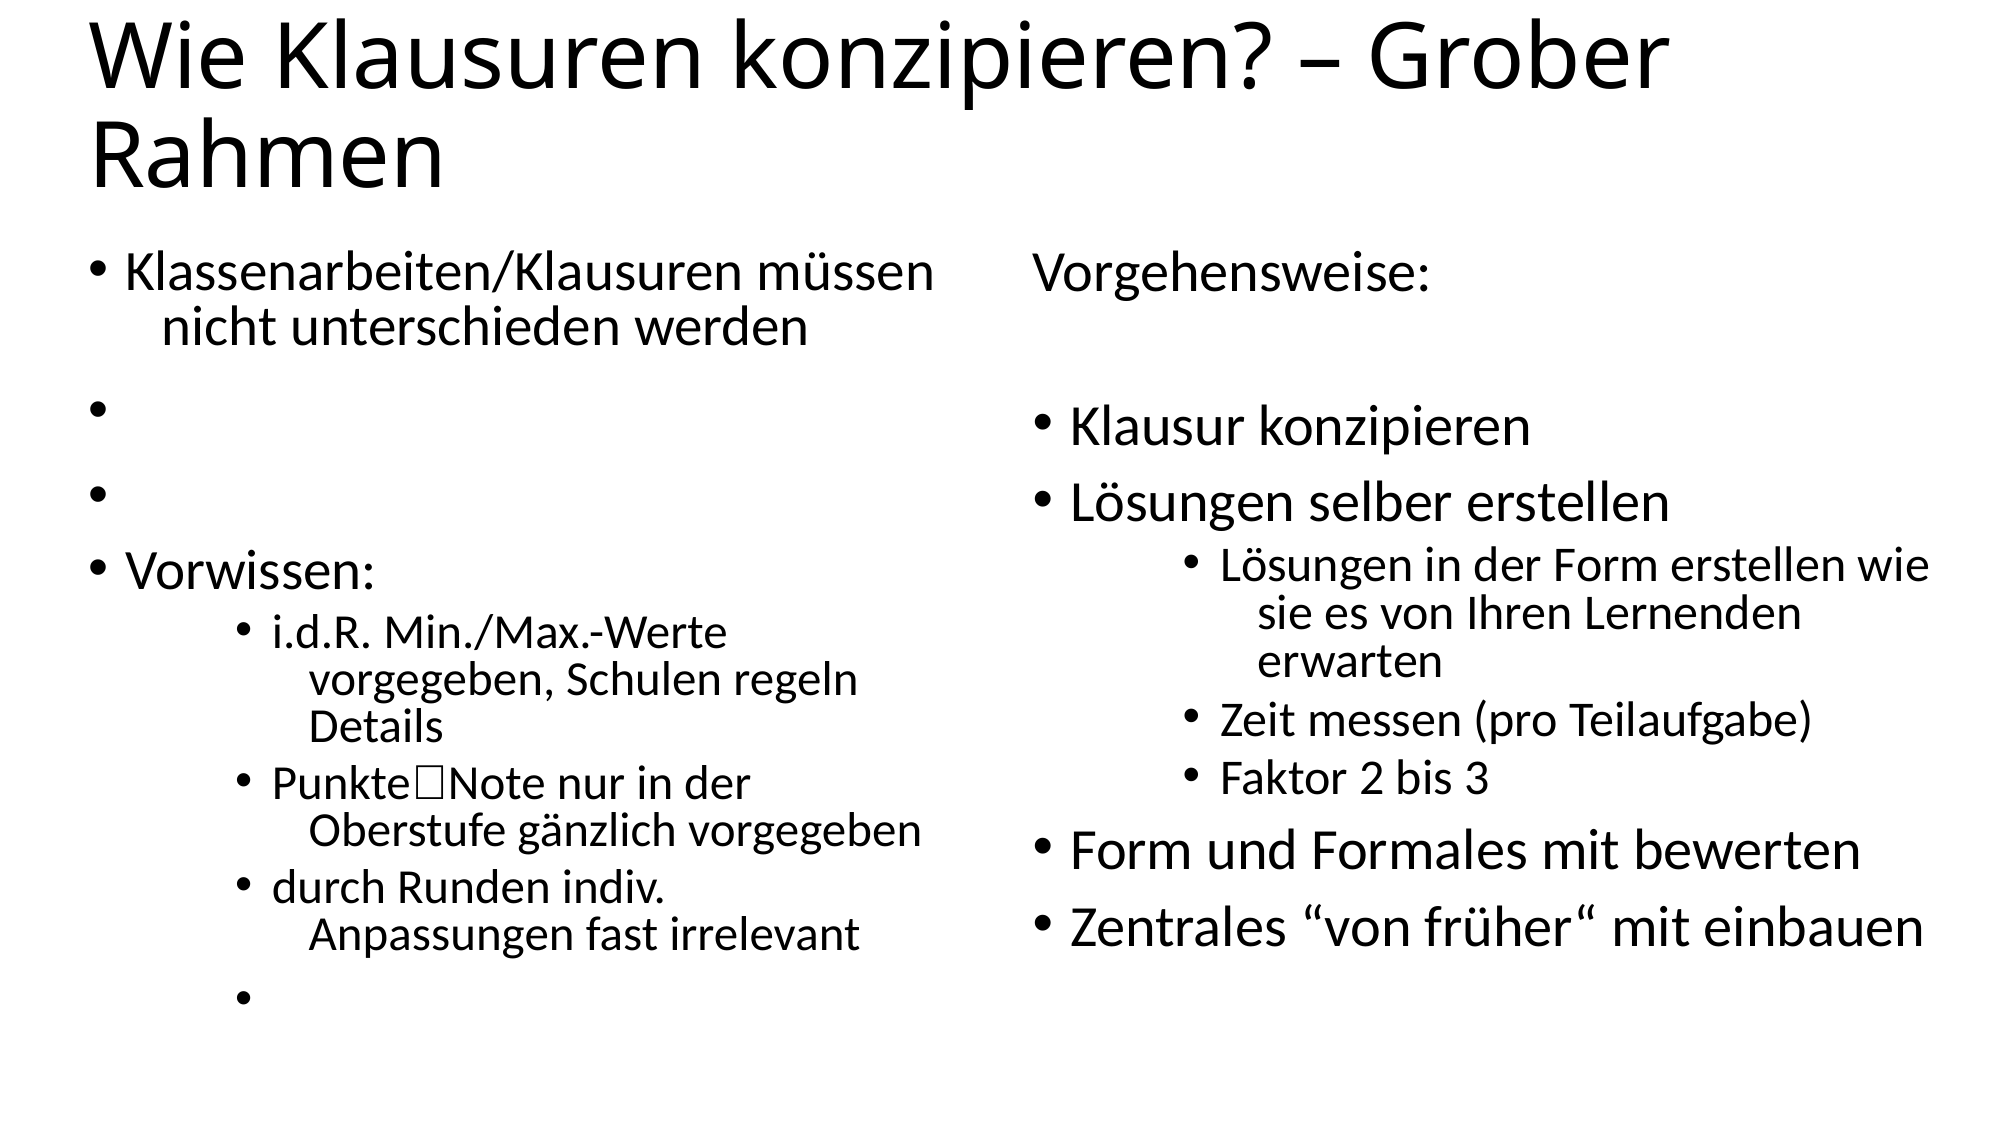

# Wie Klausuren konzipieren? – Grober Rahmen
Klassenarbeiten/Klausuren müssen nicht unterschieden werden
Vorwissen:
i.d.R. Min./Max.-Werte vorgegeben, Schulen regeln Details
PunkteNote nur in der Oberstufe gänzlich vorgegeben
durch Runden indiv. Anpassungen fast irrelevant
Vorgehensweise:
Klausur konzipieren
Lösungen selber erstellen
Lösungen in der Form erstellen wie sie es von Ihren Lernenden erwarten
Zeit messen (pro Teilaufgabe)
Faktor 2 bis 3
Form und Formales mit bewerten
Zentrales “von früher“ mit einbauen